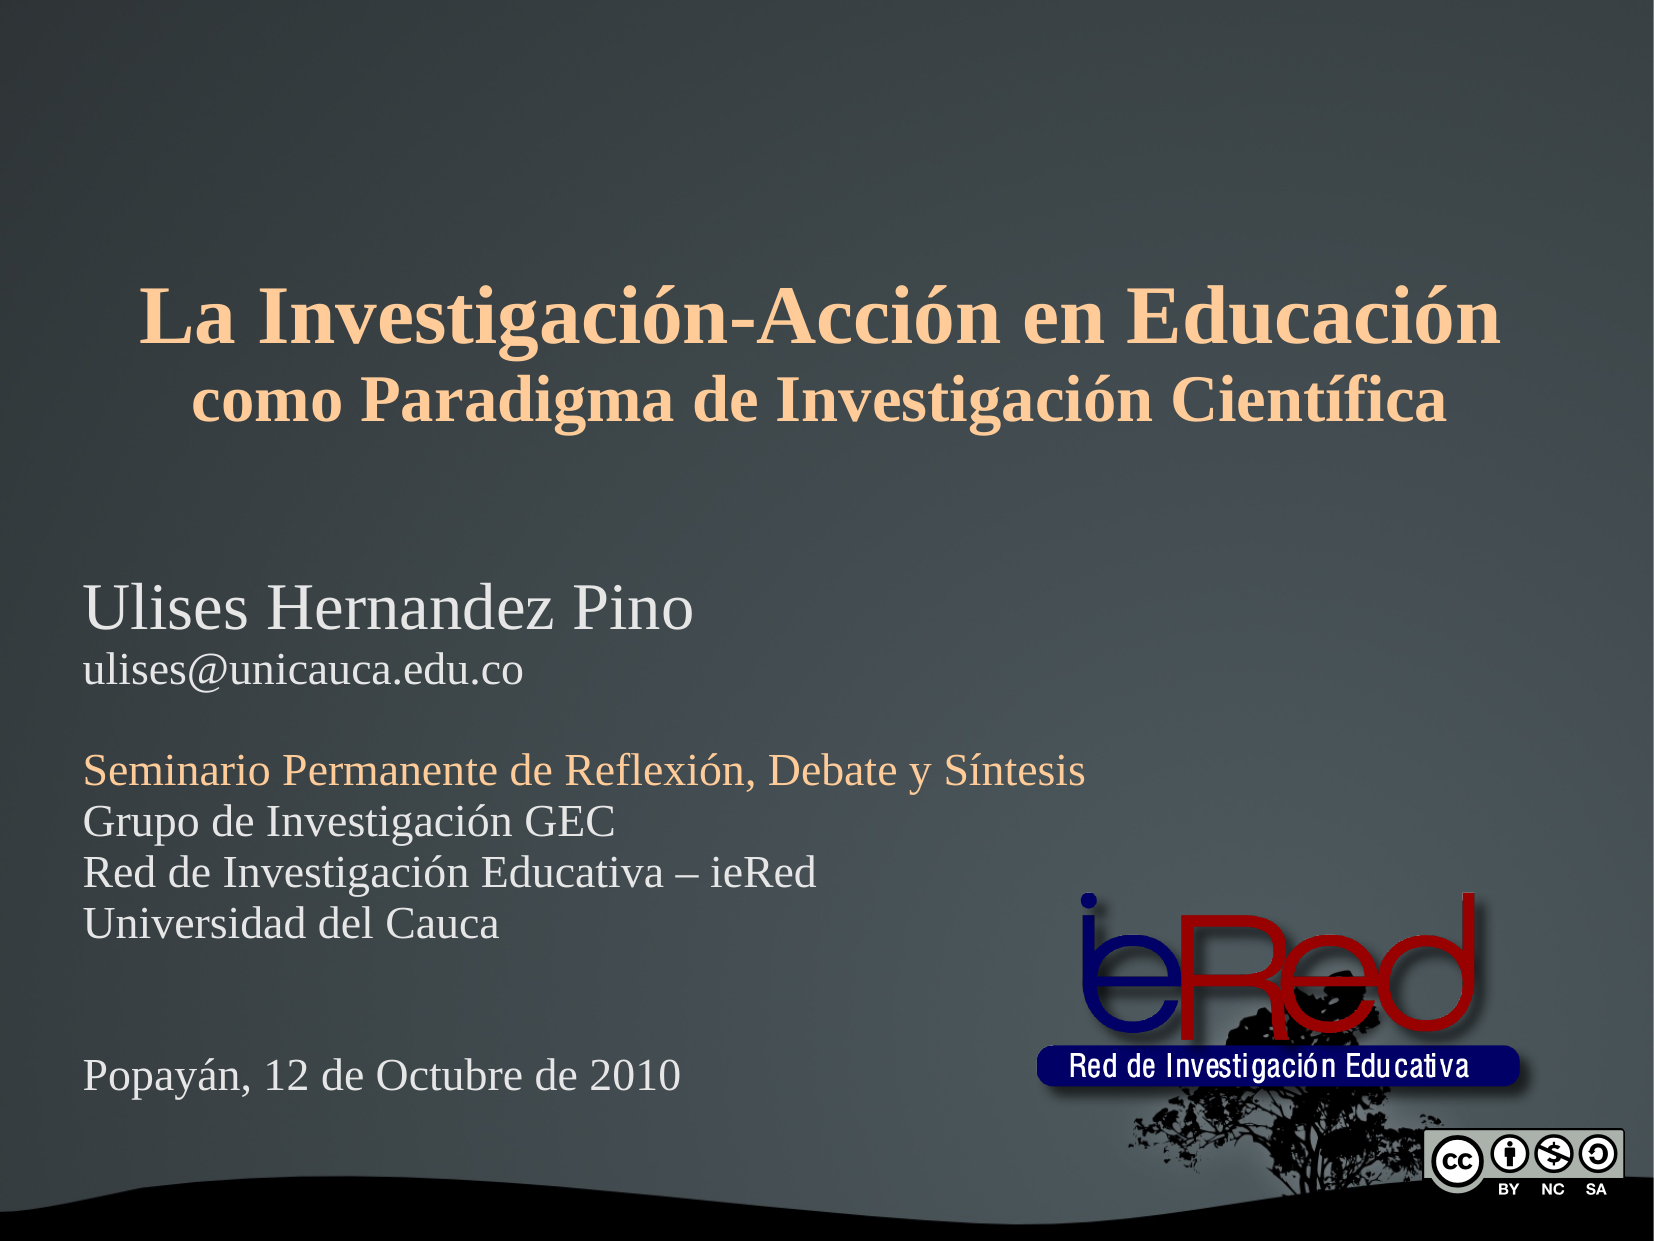

# La Investigación-Acción en Educación como Paradigma de Investigación Científica
Ulises Hernandez Pino
ulises@unicauca.edu.co
Seminario Permanente de Reflexión, Debate y Síntesis
Grupo de Investigación GEC
Red de Investigación Educativa – ieRed
Universidad del Cauca
Popayán, 12 de Octubre de 2010